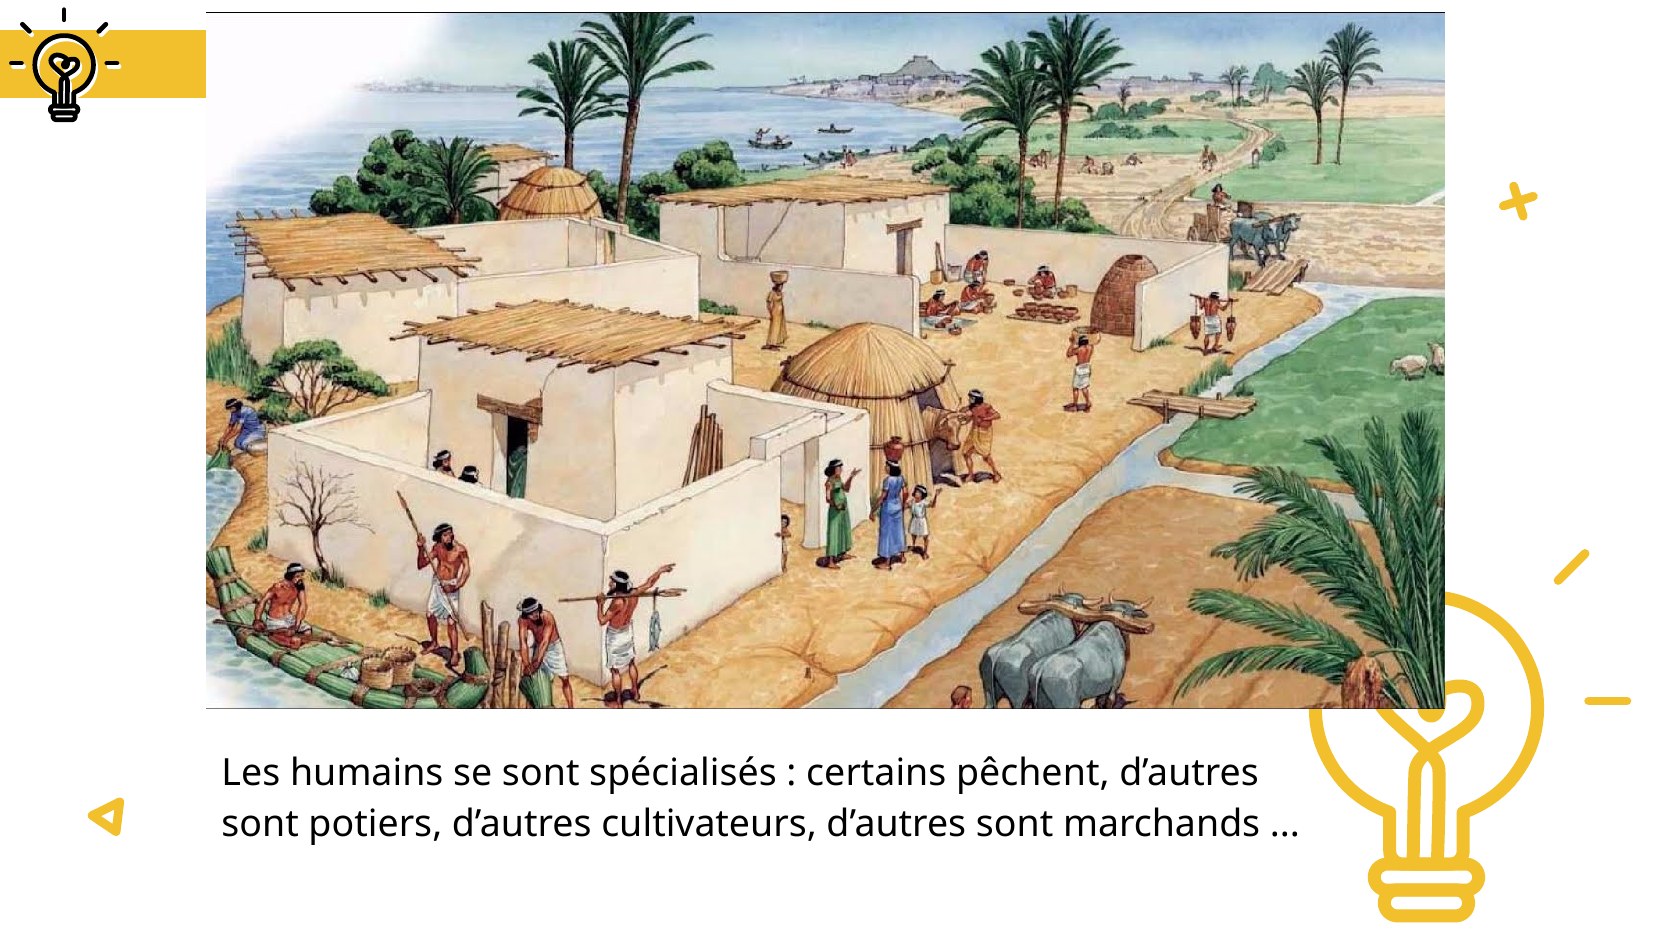

Les humains se sont spécialisés : certains pêchent, d’autres sont potiers, d’autres cultivateurs, d’autres sont marchands ...